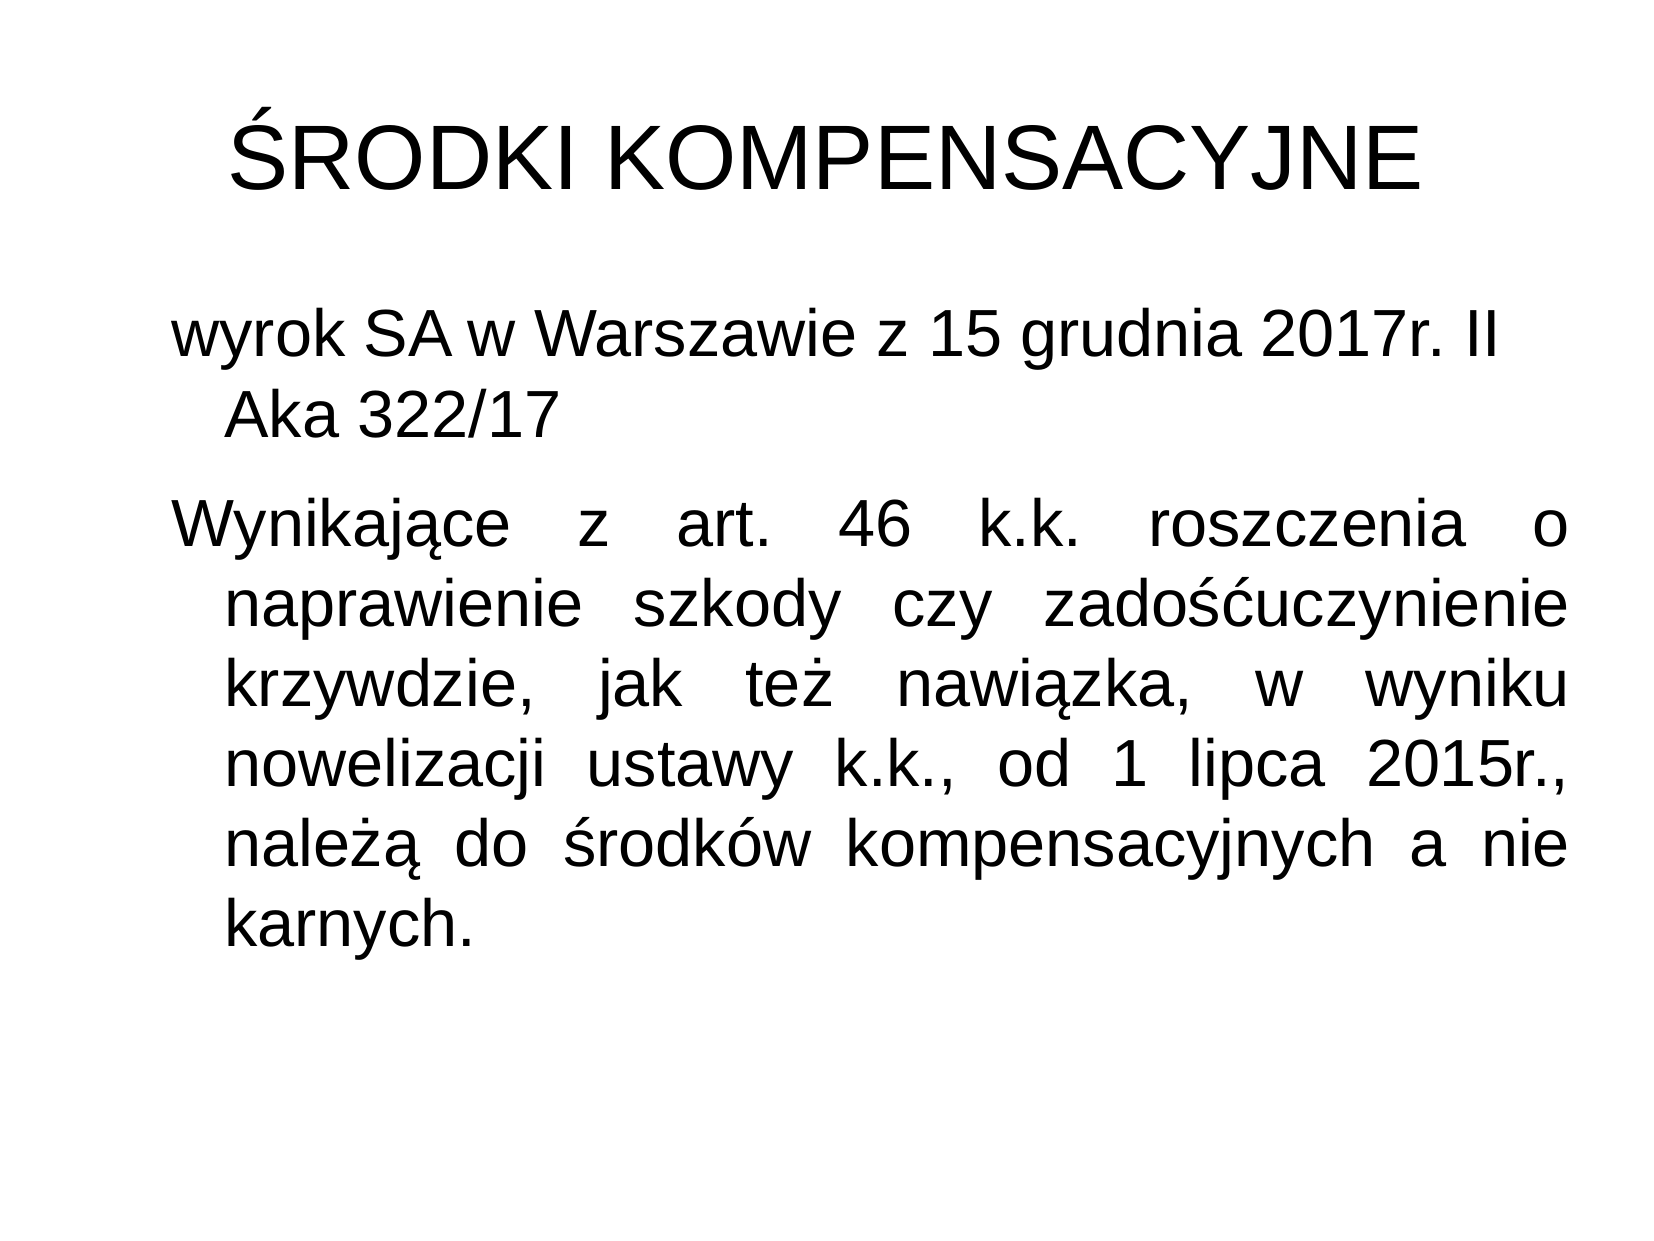

# ŚRODKI KOMPENSACYJNE
wyrok SA w Warszawie z 15 grudnia 2017r. II Aka 322/17
Wynikające z art. 46 k.k. roszczenia o naprawienie szkody czy zadośćuczynienie krzywdzie, jak też nawiązka, w wyniku nowelizacji ustawy k.k., od 1 lipca 2015r., należą do środków kompensacyjnych a nie karnych.